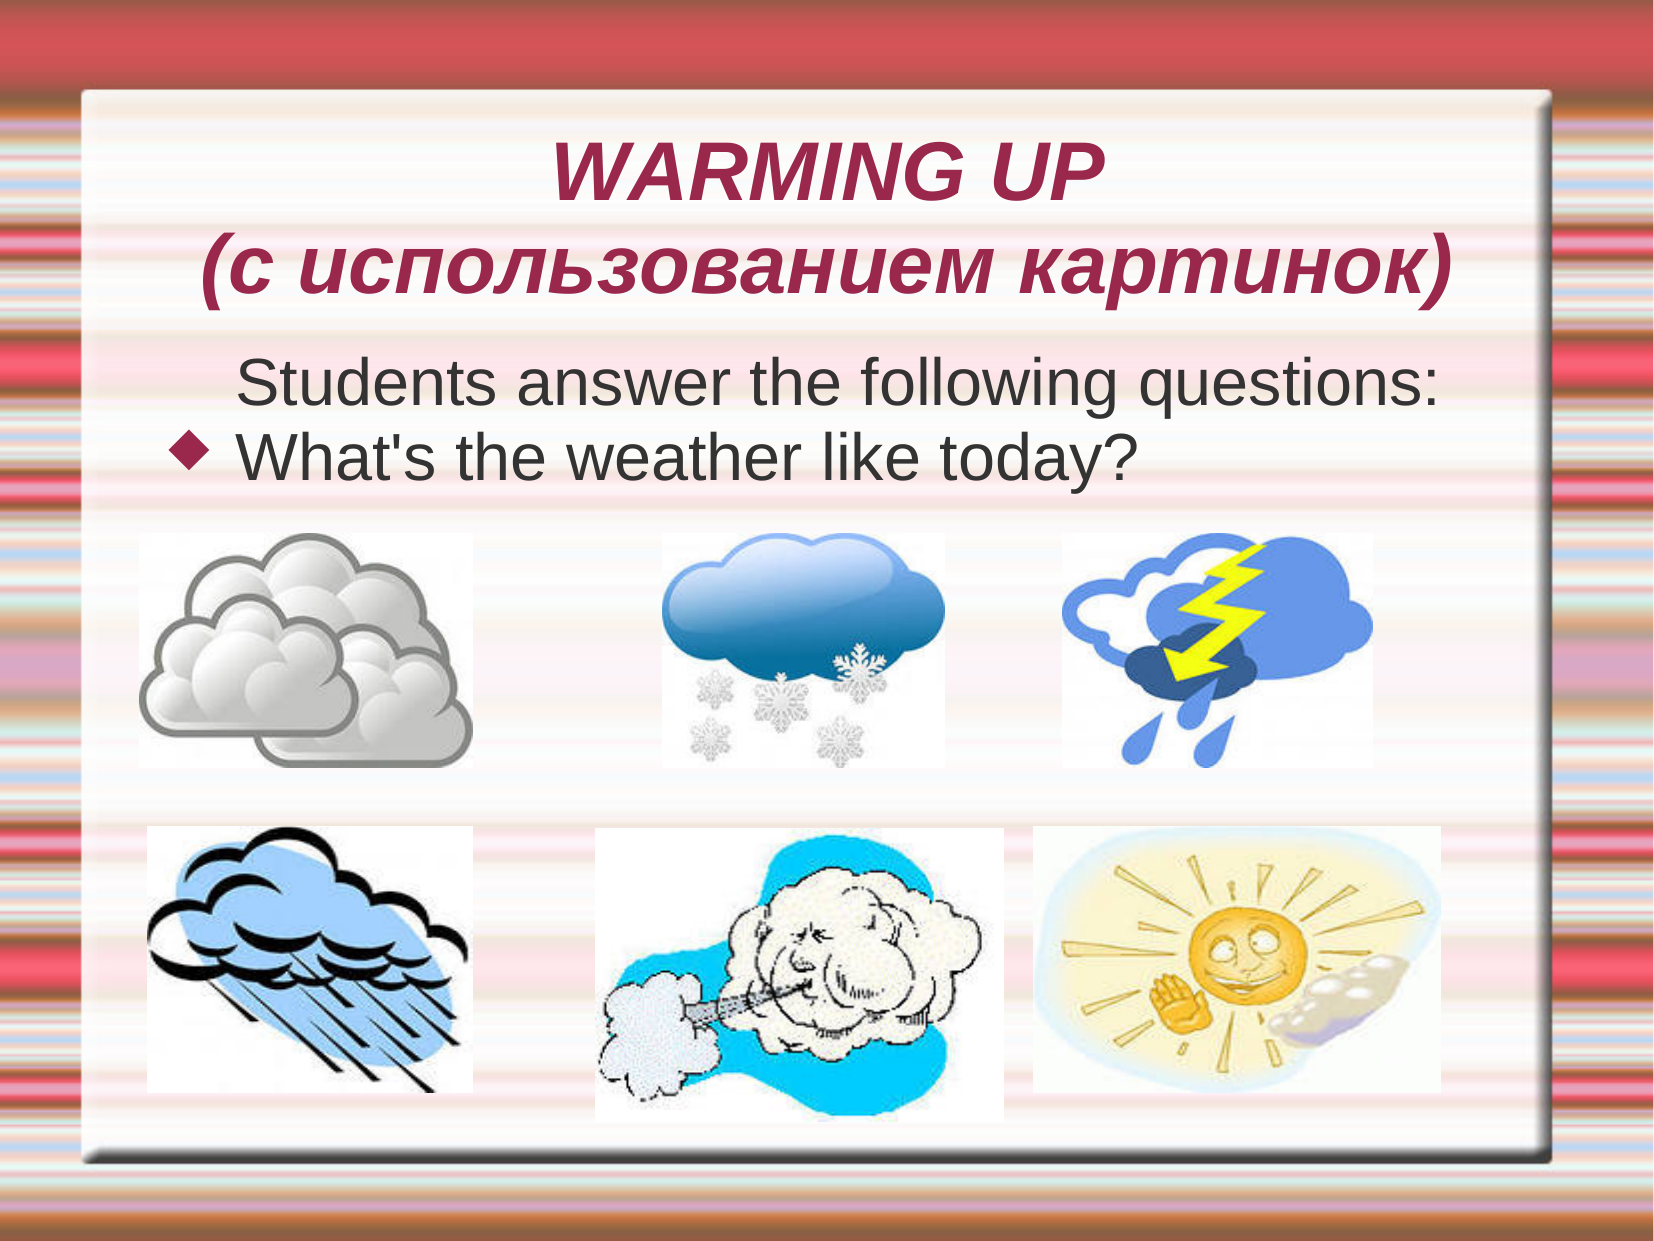

# WARMING UP (с использованием картинок)
Students answer the following questions:
What's the weather like today?